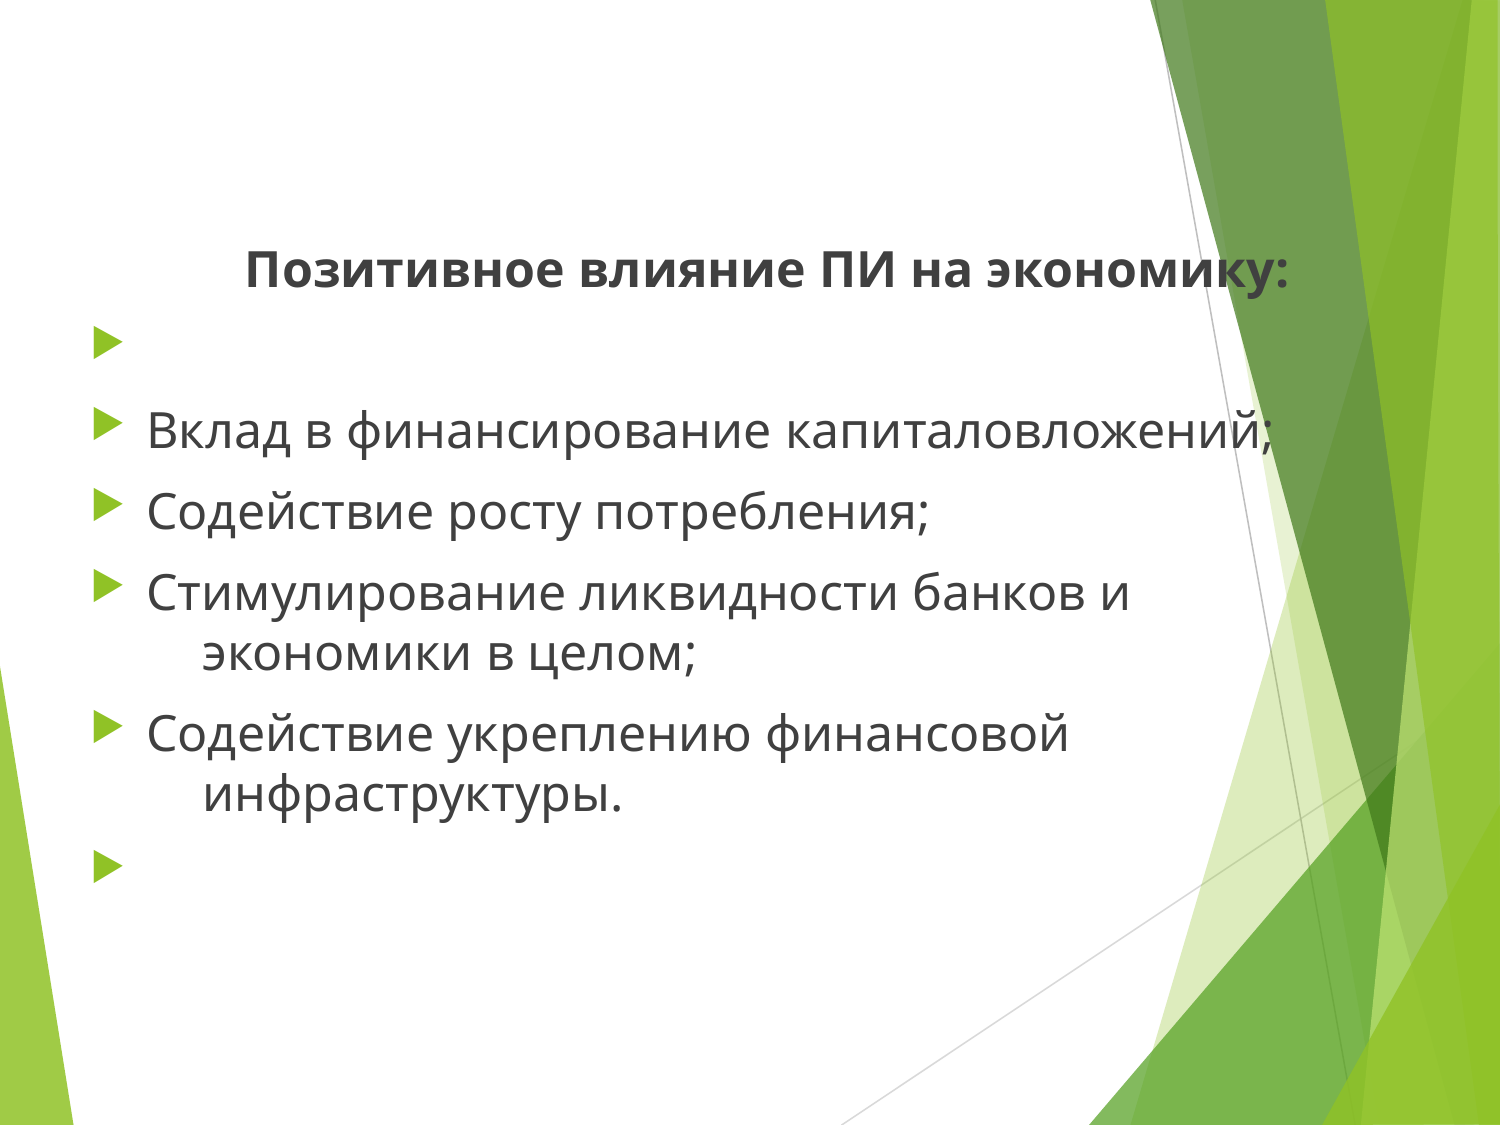

# Позитивное влияние ПИ на экономику:
Вклад в финансирование капиталовложений;
Содействие росту потребления;
Стимулирование ликвидности банков и экономики в целом;
Содействие укреплению финансовой инфраструктуры.